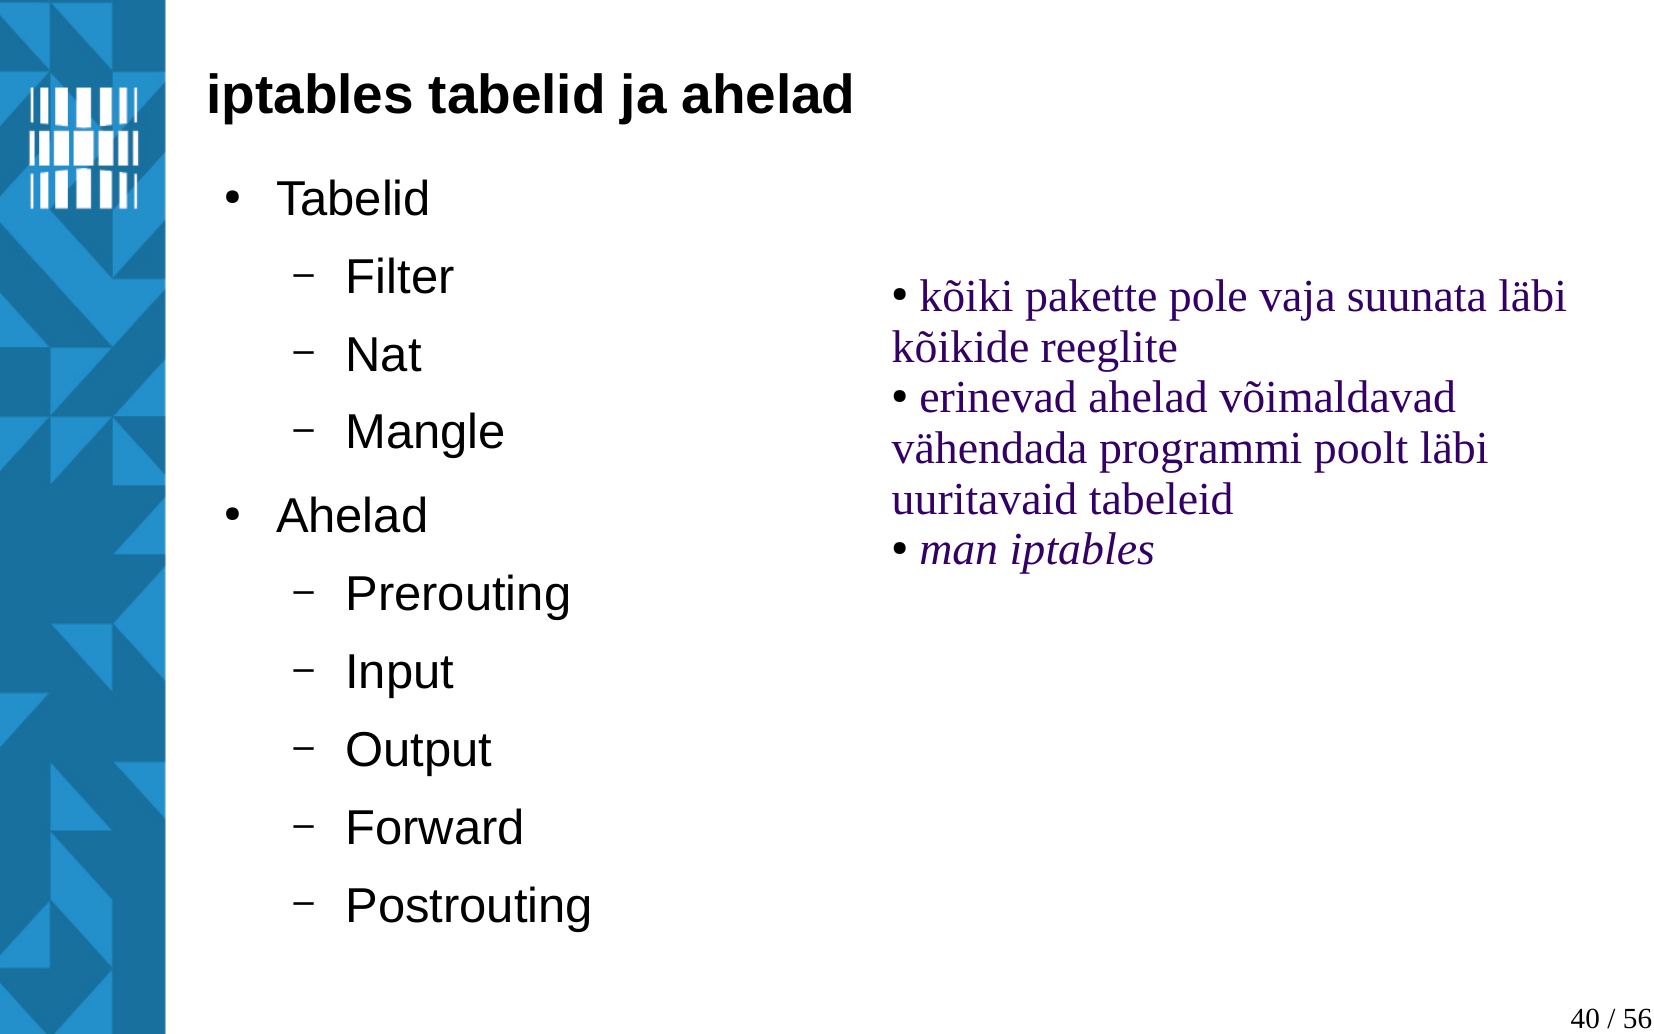

# iptables tabelid ja ahelad
Tabelid
Filter
Nat
Mangle
Ahelad
Prerouting
Input
Output
Forward
Postrouting
 kõiki pakette pole vaja suunata läbi kõikide reeglite
 erinevad ahelad võimaldavad vähendada programmi poolt läbi uuritavaid tabeleid
 man iptables
40